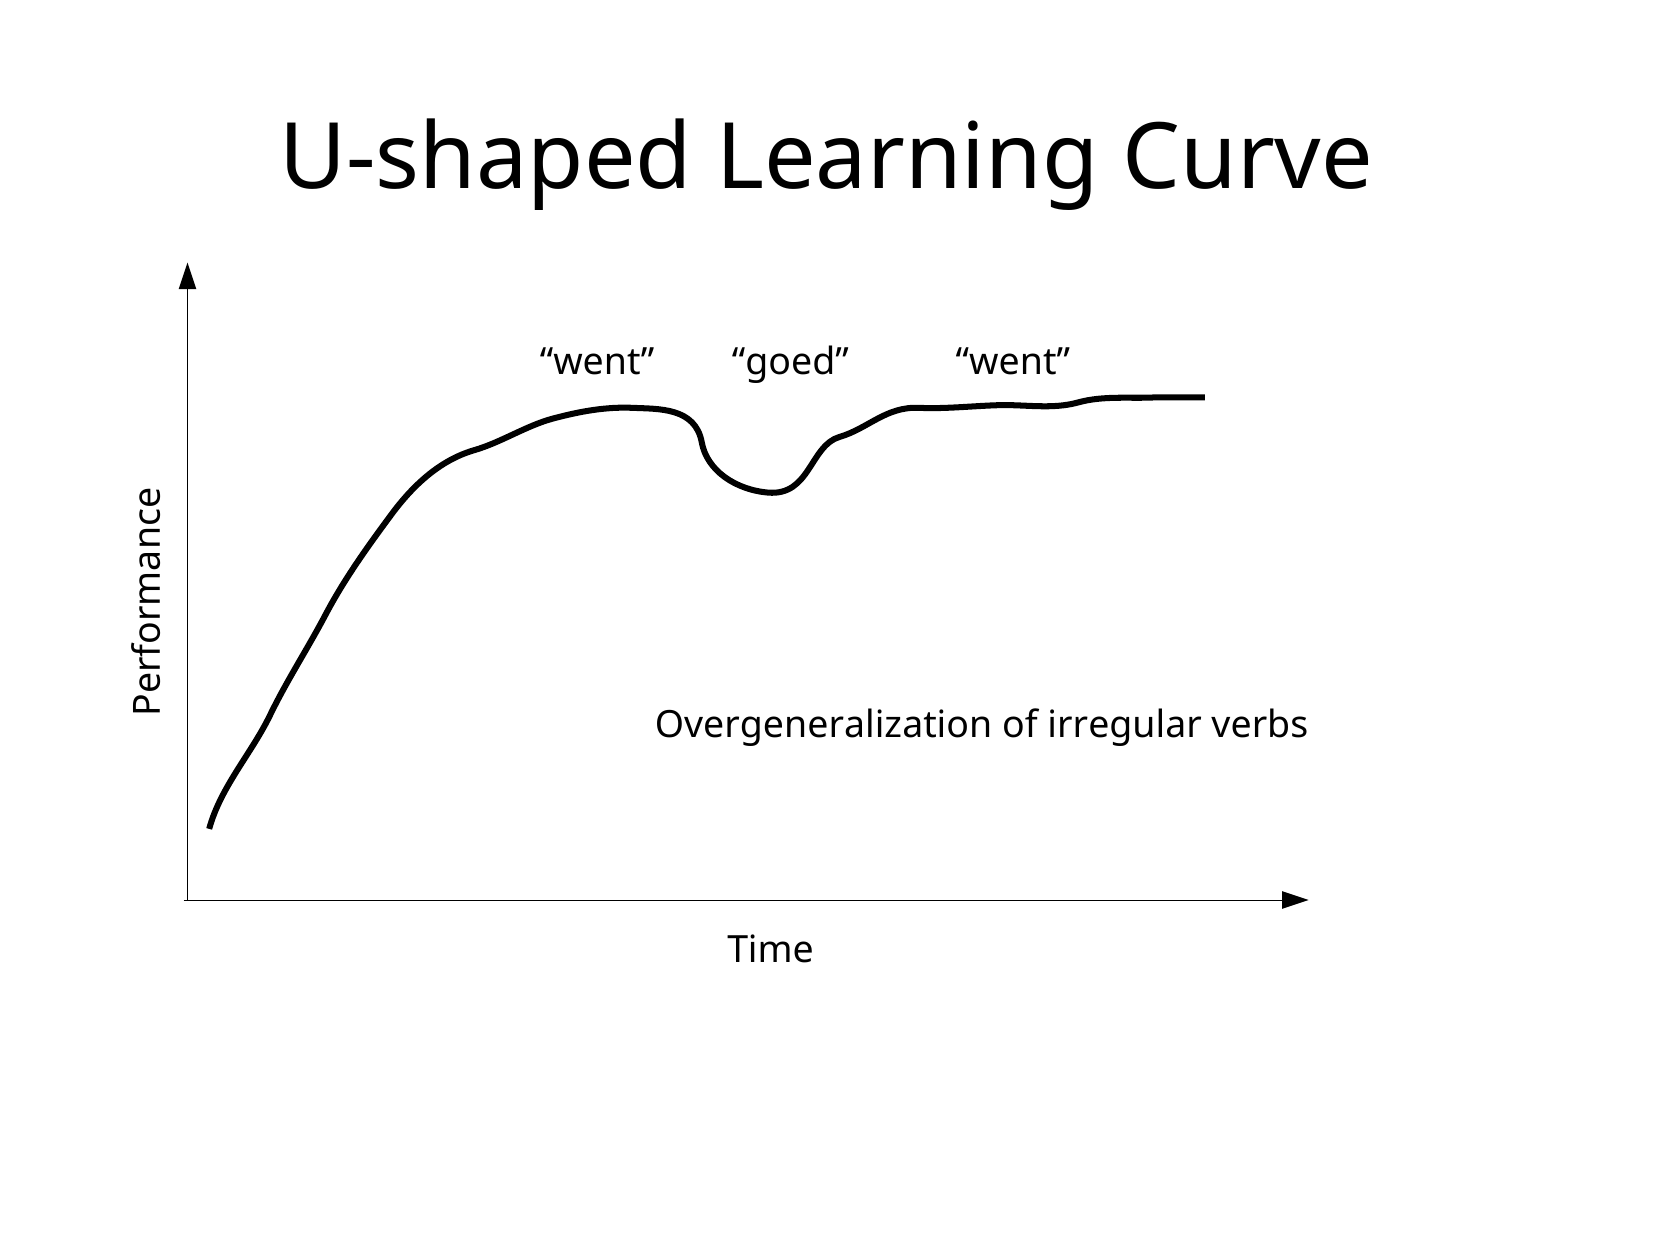

# U-shaped Learning Curve
“went” “goed” “went”
Performance
Overgeneralization of irregular verbs
Time